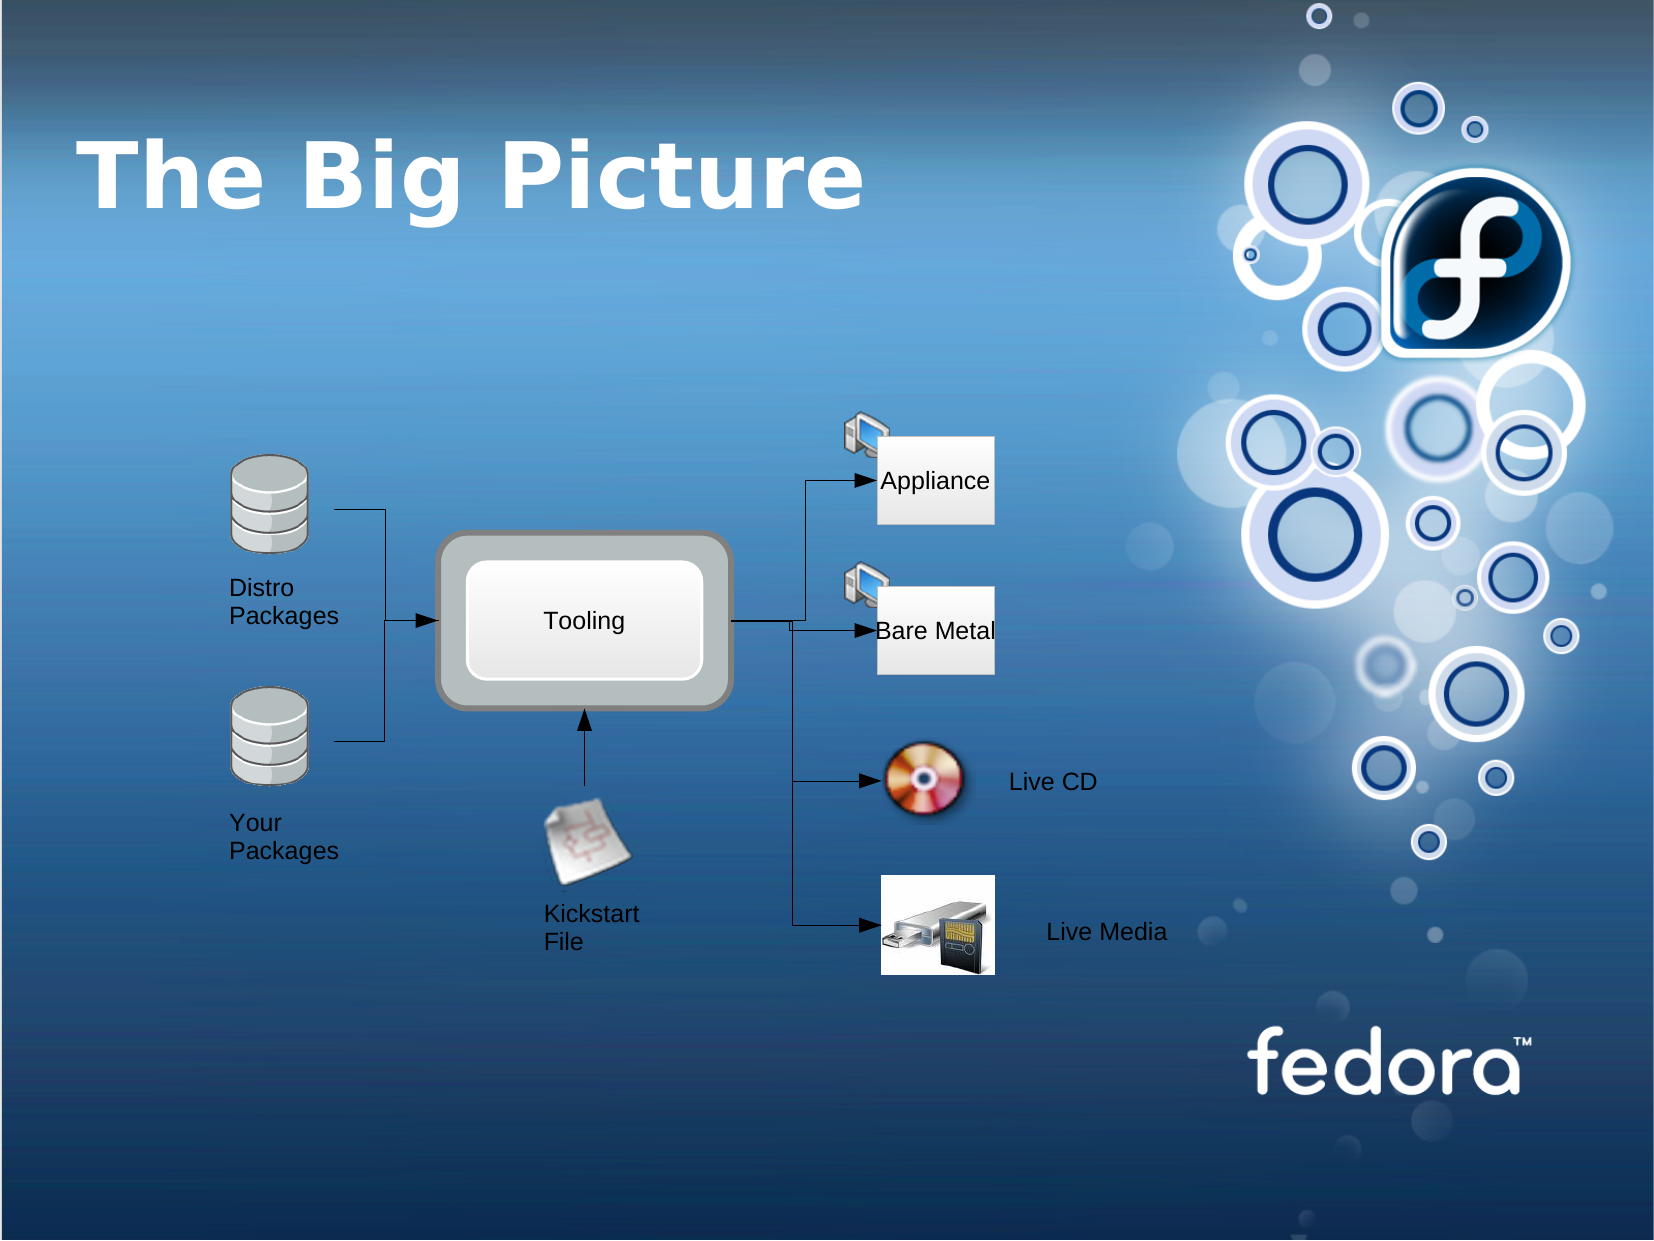

# The Big Picture
Appliance
Appliance
Tooling
Distro
Packages
Appliance
Bare Metal
Live CD
Your
Packages
Kickstart
File
Live Media